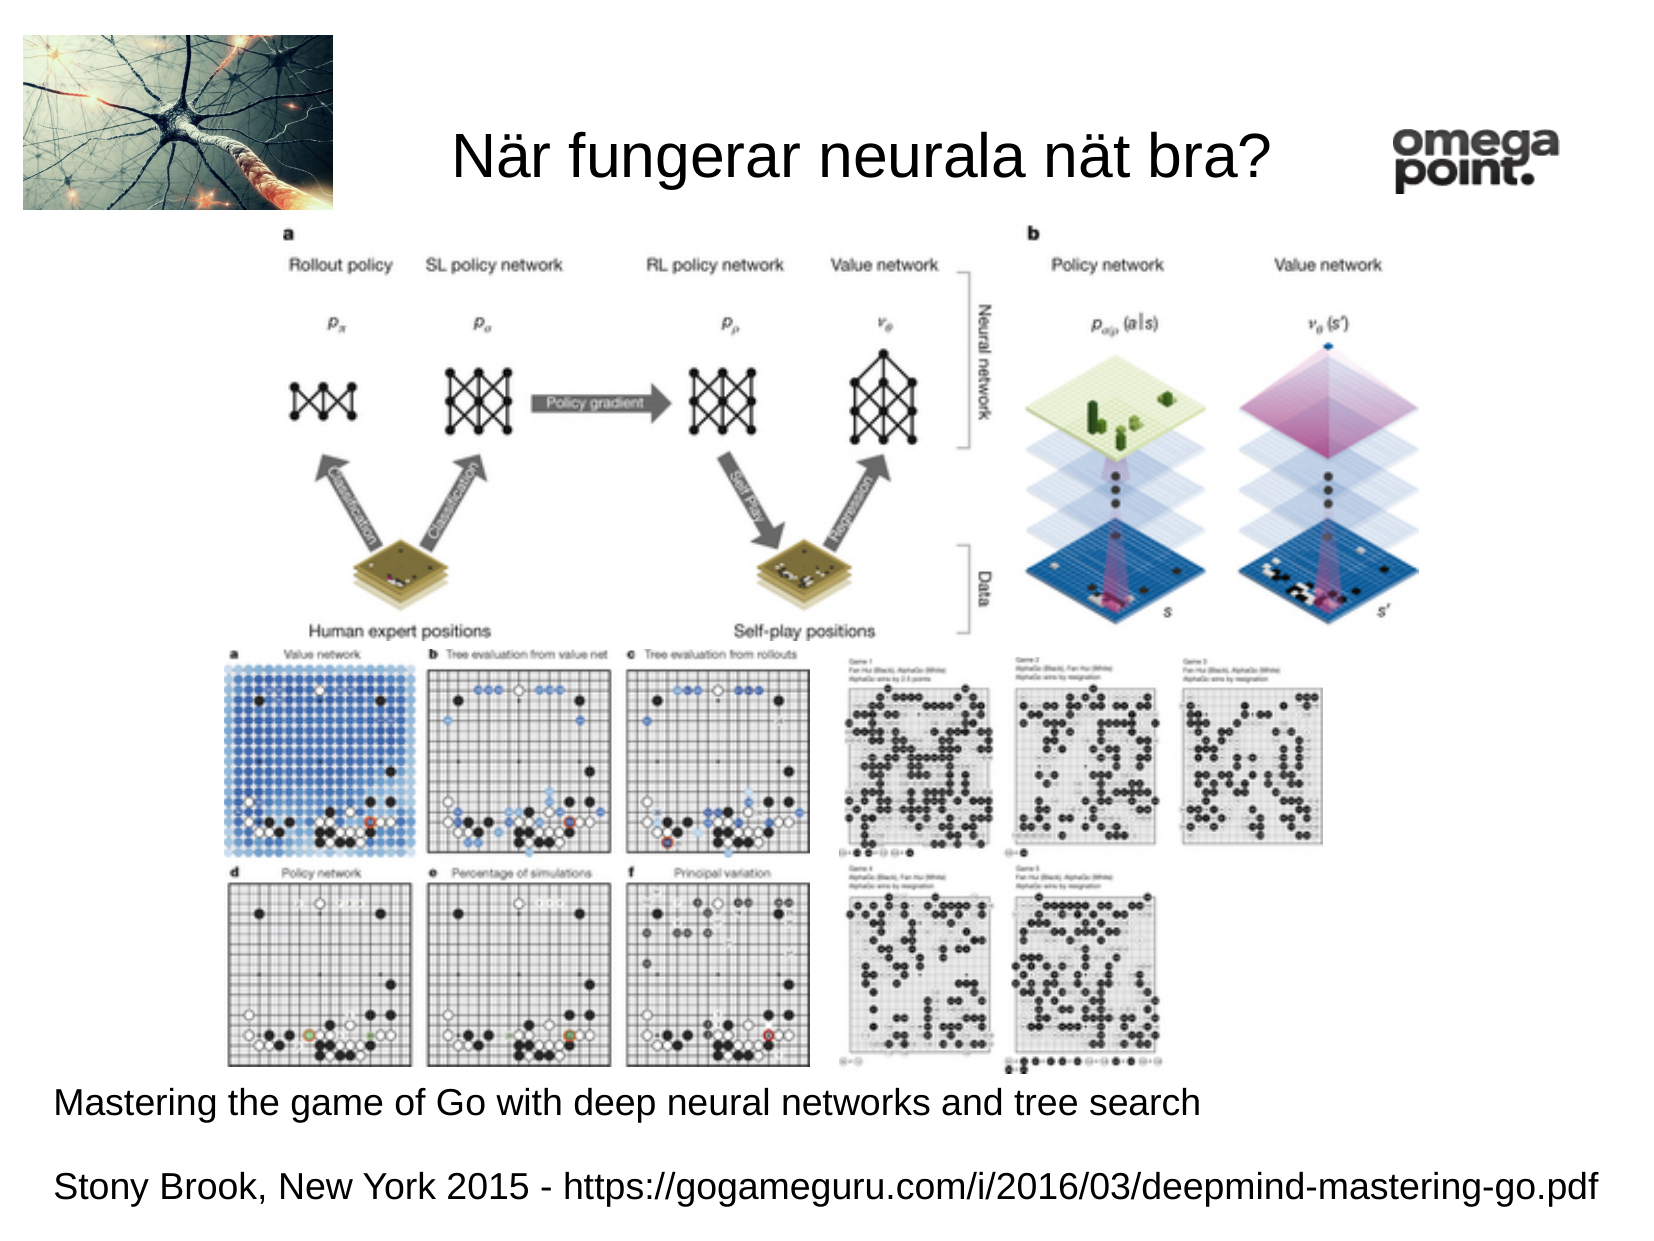

# När fungerar neurala nät bra?
Mastering the game of Go with deep neural networks and tree search
Stony Brook, New York 2015 - https://gogameguru.com/i/2016/03/deepmind-mastering-go.pdf